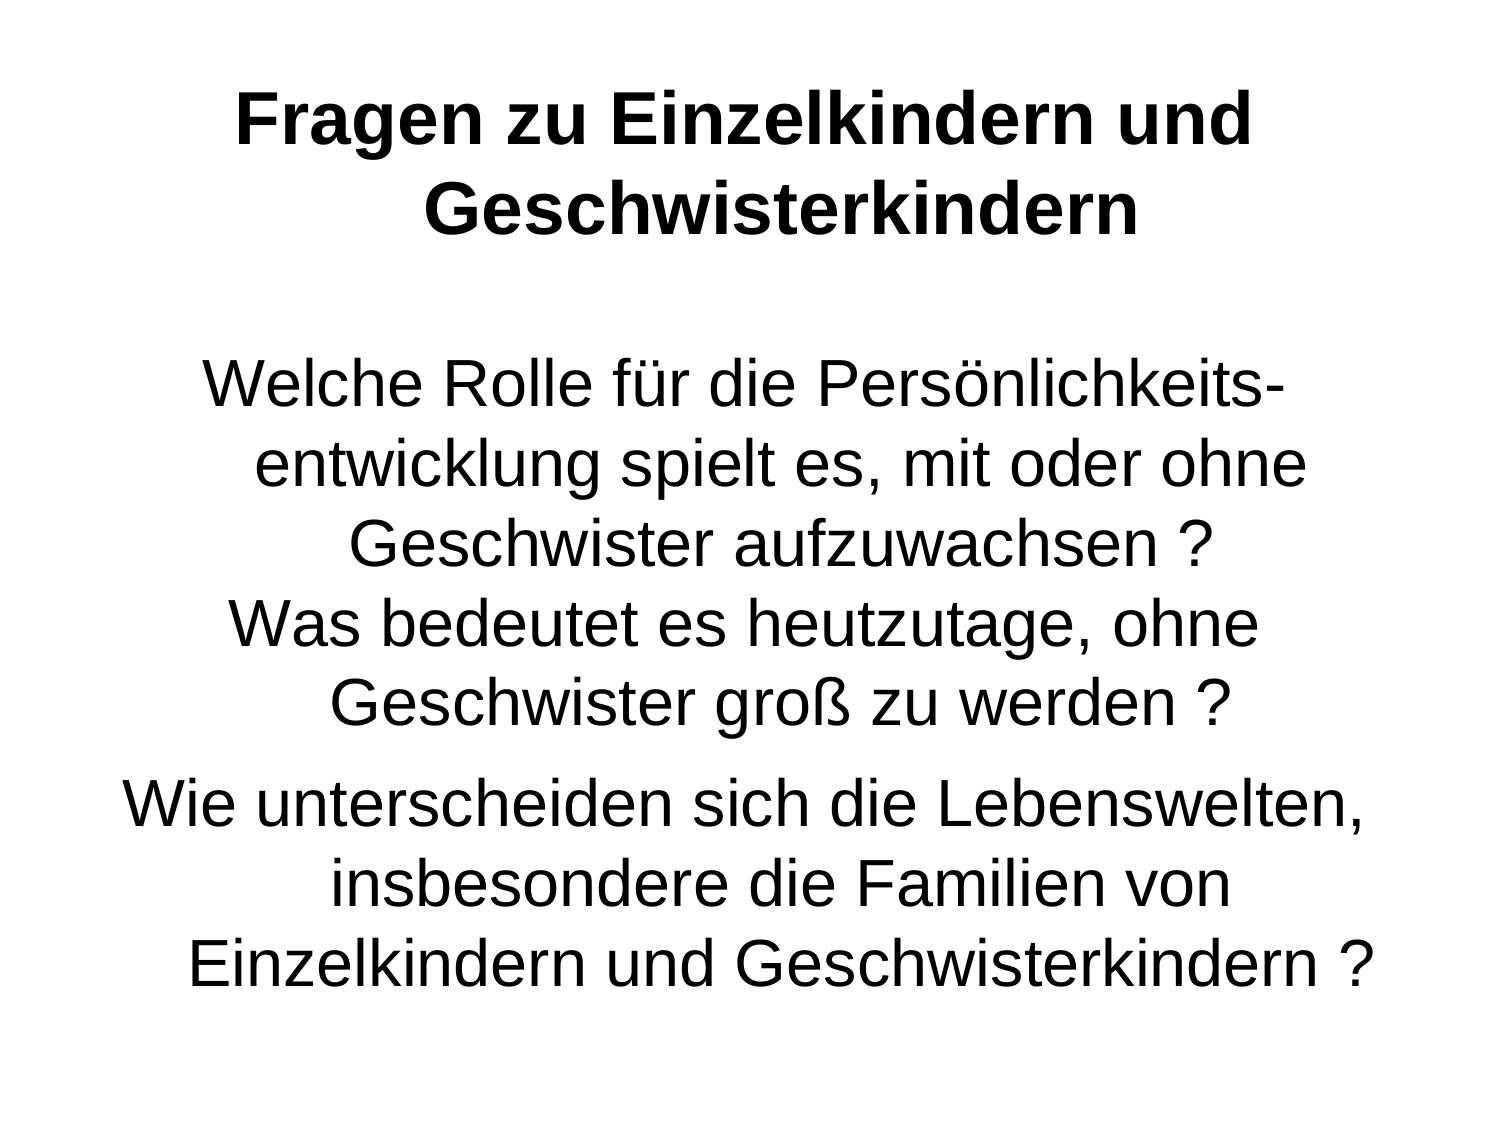

Fragen zu Einzelkindern und Geschwisterkindern
Welche Rolle für die Persönlichkeits-entwicklung spielt es, mit oder ohne Geschwister aufzuwachsen ?
Was bedeutet es heutzutage, ohne Geschwister groß zu werden ?
Wie unterscheiden sich die Lebenswelten, insbesondere die Familien von Einzelkindern und Geschwisterkindern ?